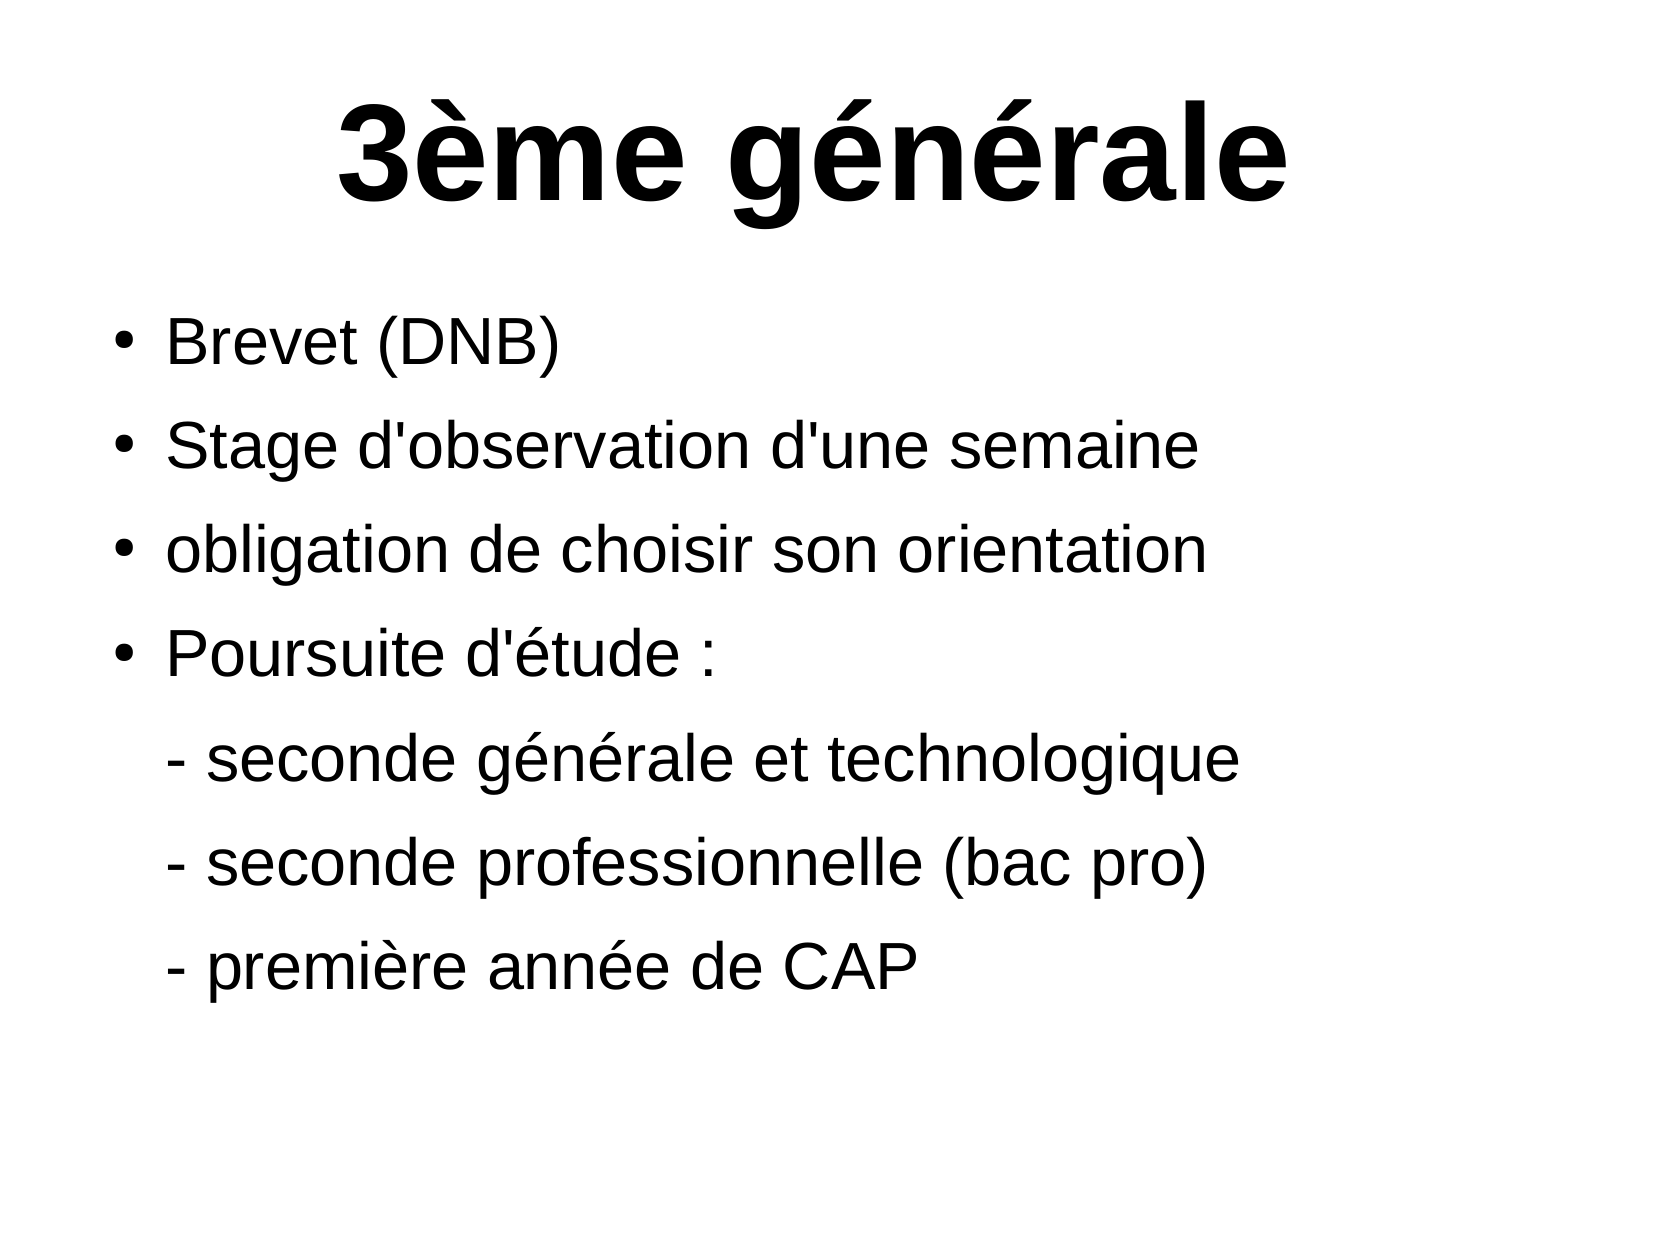

# 3ème générale
Brevet (DNB)
Stage d'observation d'une semaine
obligation de choisir son orientation
Poursuite d'étude :
- seconde générale et technologique
- seconde professionnelle (bac pro)
- première année de CAP